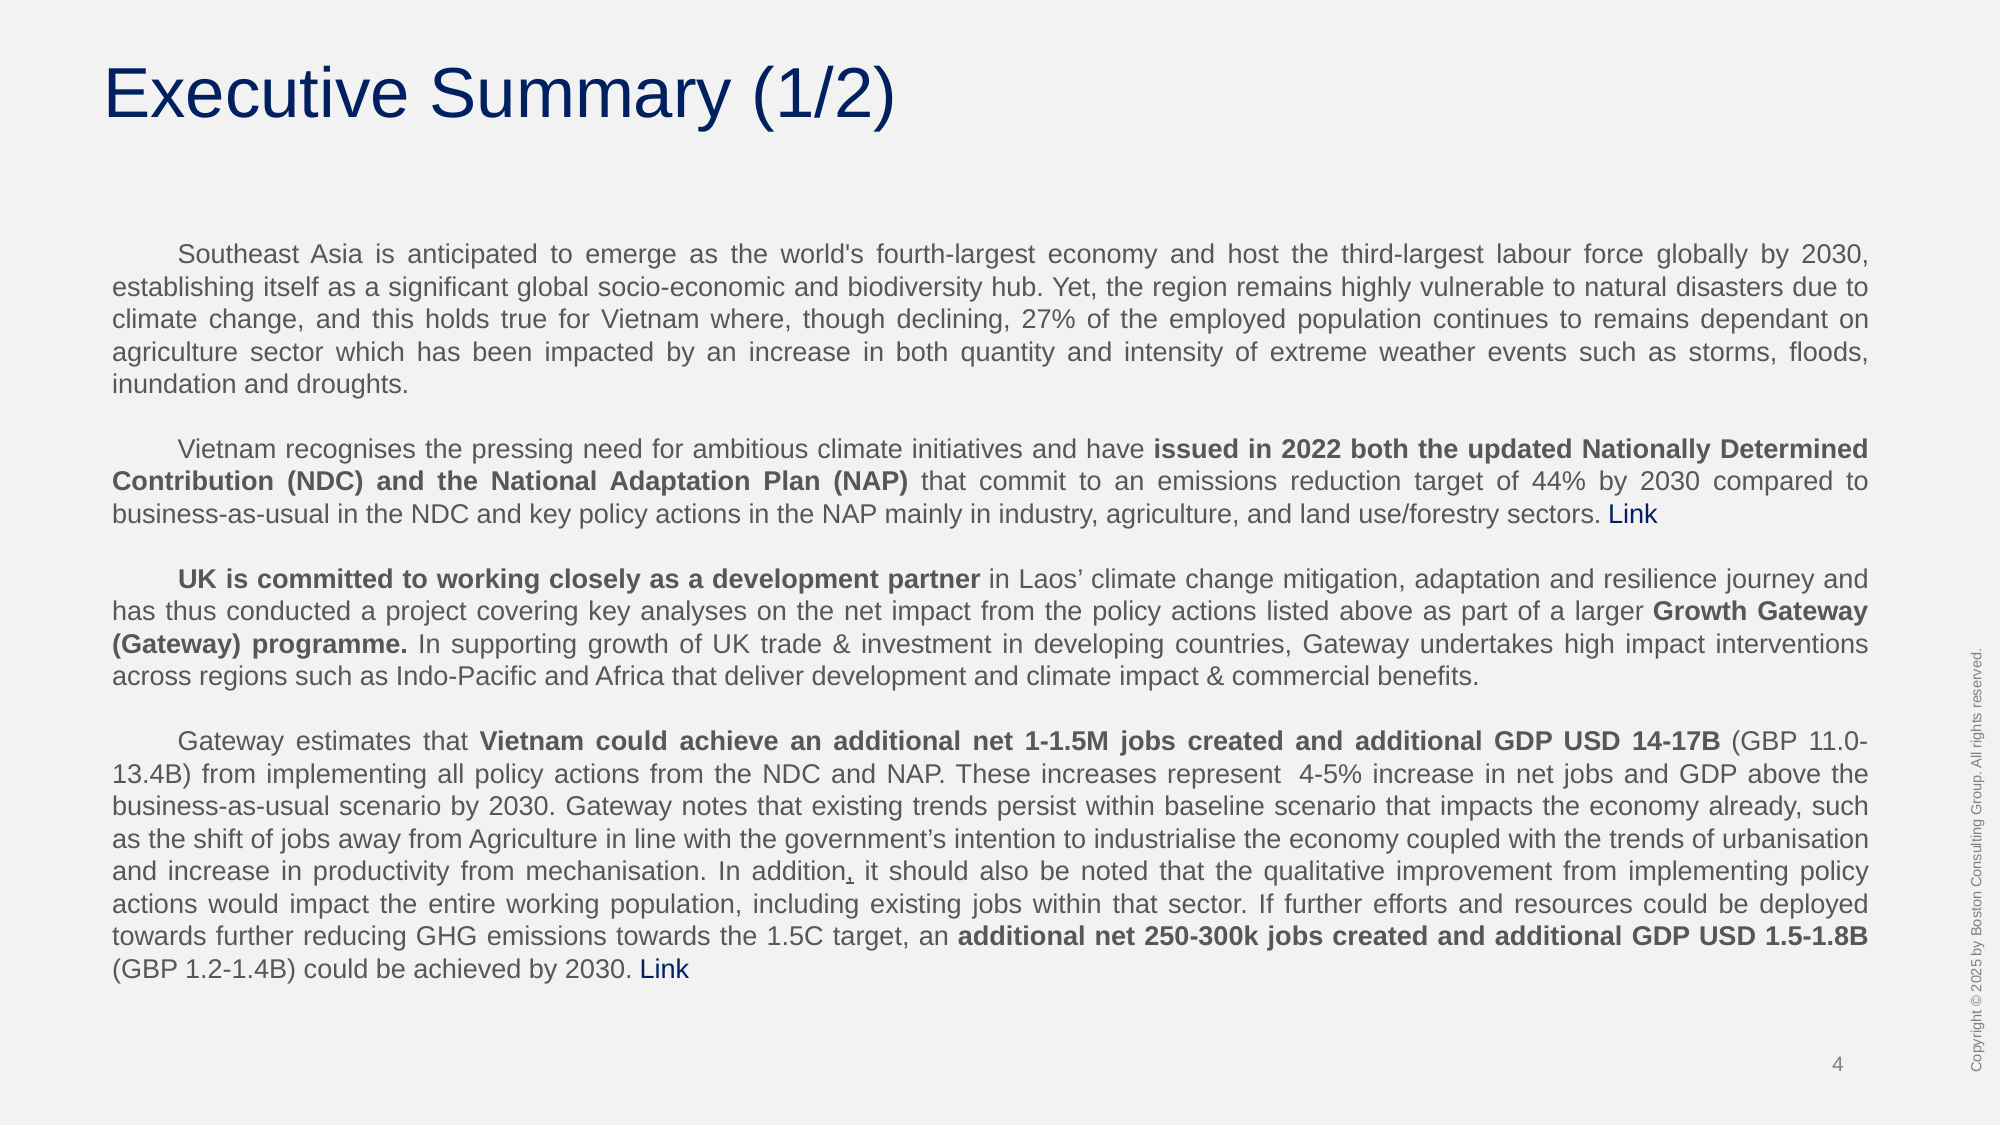

# Executive Summary (1/2)
Southeast Asia is anticipated to emerge as the world's fourth-largest economy and host the third-largest labour force globally by 2030, establishing itself as a significant global socio-economic and biodiversity hub. Yet, the region remains highly vulnerable to natural disasters due to climate change, and this holds true for Vietnam where, though declining, 27% of the employed population continues to remains dependant on agriculture sector which has been impacted by an increase in both quantity and intensity of extreme weather events such as storms, floods, inundation and droughts.
Vietnam recognises the pressing need for ambitious climate initiatives and have issued in 2022 both the updated Nationally Determined Contribution (NDC) and the National Adaptation Plan (NAP) that commit to an emissions reduction target of 44% by 2030 compared to business-as-usual in the NDC and key policy actions in the NAP mainly in industry, agriculture, and land use/forestry sectors. Link
UK is committed to working closely as a development partner in Laos’ climate change mitigation, adaptation and resilience journey and has thus conducted a project covering key analyses on the net impact from the policy actions listed above as part of a larger Growth Gateway (Gateway) programme. In supporting growth of UK trade & investment in developing countries, Gateway undertakes high impact interventions across regions such as Indo-Pacific and Africa that deliver development and climate impact & commercial benefits.
Gateway estimates that Vietnam could achieve an additional net 1-1.5M jobs created and additional GDP USD 14-17B (GBP 11.0-13.4B) from implementing all policy actions from the NDC and NAP. These increases represent  4-5% increase in net jobs and GDP above the business-as-usual scenario by 2030. Gateway notes that existing trends persist within baseline scenario that impacts the economy already, such as the shift of jobs away from Agriculture in line with the government’s intention to industrialise the economy coupled with the trends of urbanisation and increase in productivity from mechanisation. In addition, it should also be noted that the qualitative improvement from implementing policy actions would impact the entire working population, including existing jobs within that sector. If further efforts and resources could be deployed towards further reducing GHG emissions towards the 1.5C target, an additional net 250-300k jobs created and additional GDP USD 1.5-1.8B (GBP 1.2-1.4B) could be achieved by 2030. Link